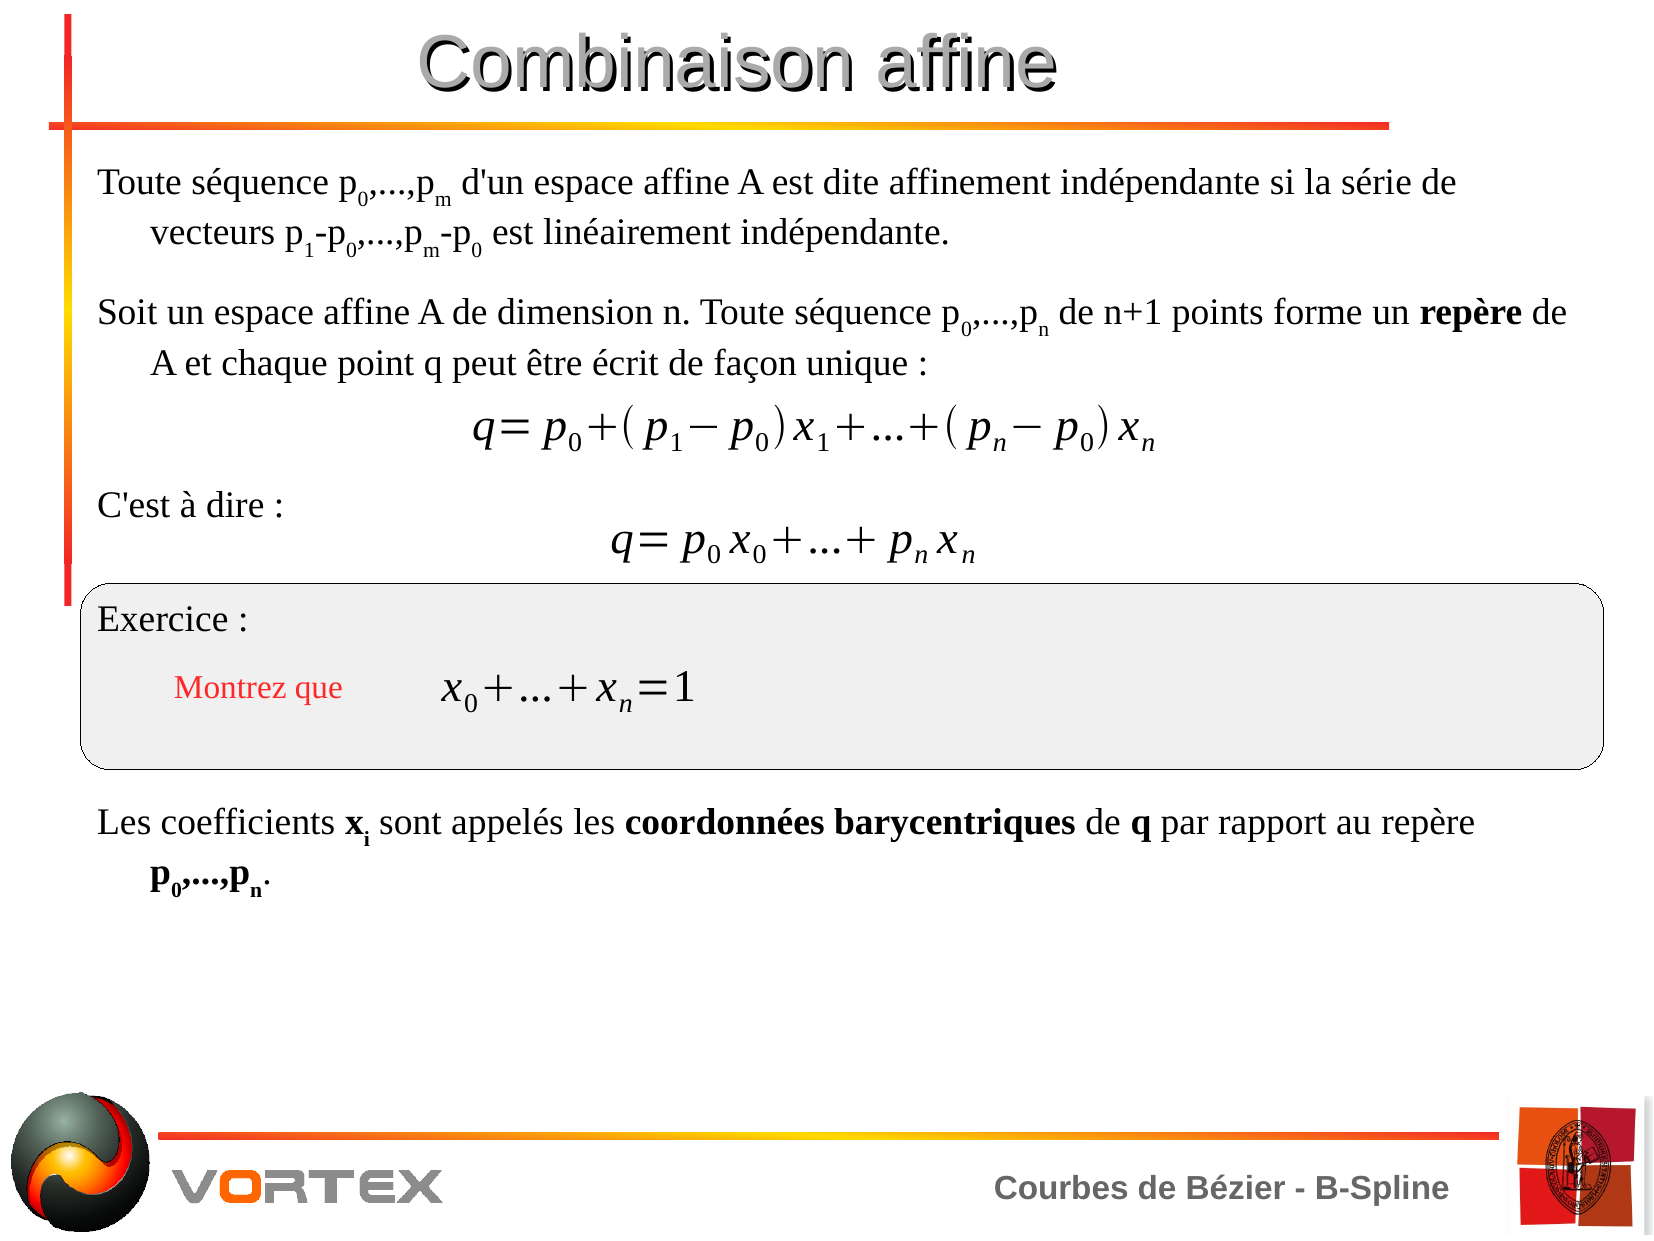

# Combinaison affine
Toute séquence p0,...,pm d'un espace affine A est dite affinement indépendante si la série de vecteurs p1-p0,...,pm-p0 est linéairement indépendante.
Soit un espace affine A de dimension n. Toute séquence p0,...,pn de n+1 points forme un repère de A et chaque point q peut être écrit de façon unique :
C'est à dire :
Exercice :
Montrez que
Les coefficients xi sont appelés les coordonnées barycentriques de q par rapport au repère p0,...,pn.